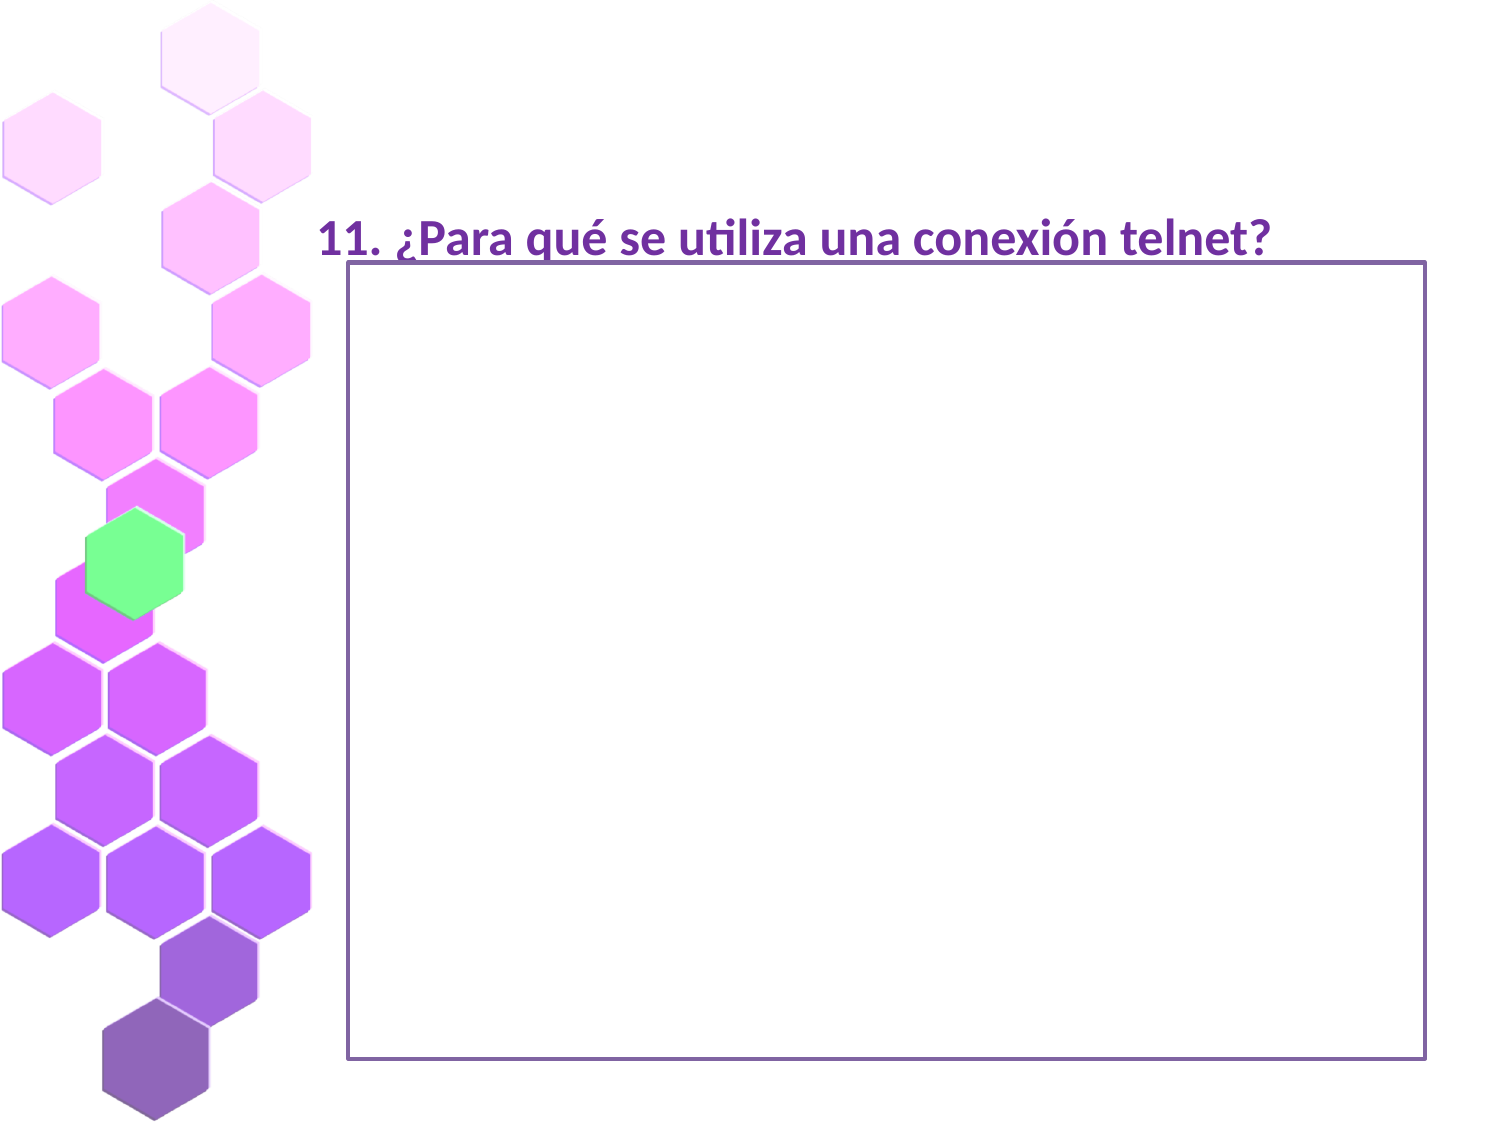

# 11. ¿Para qué se utiliza una conexión telnet?